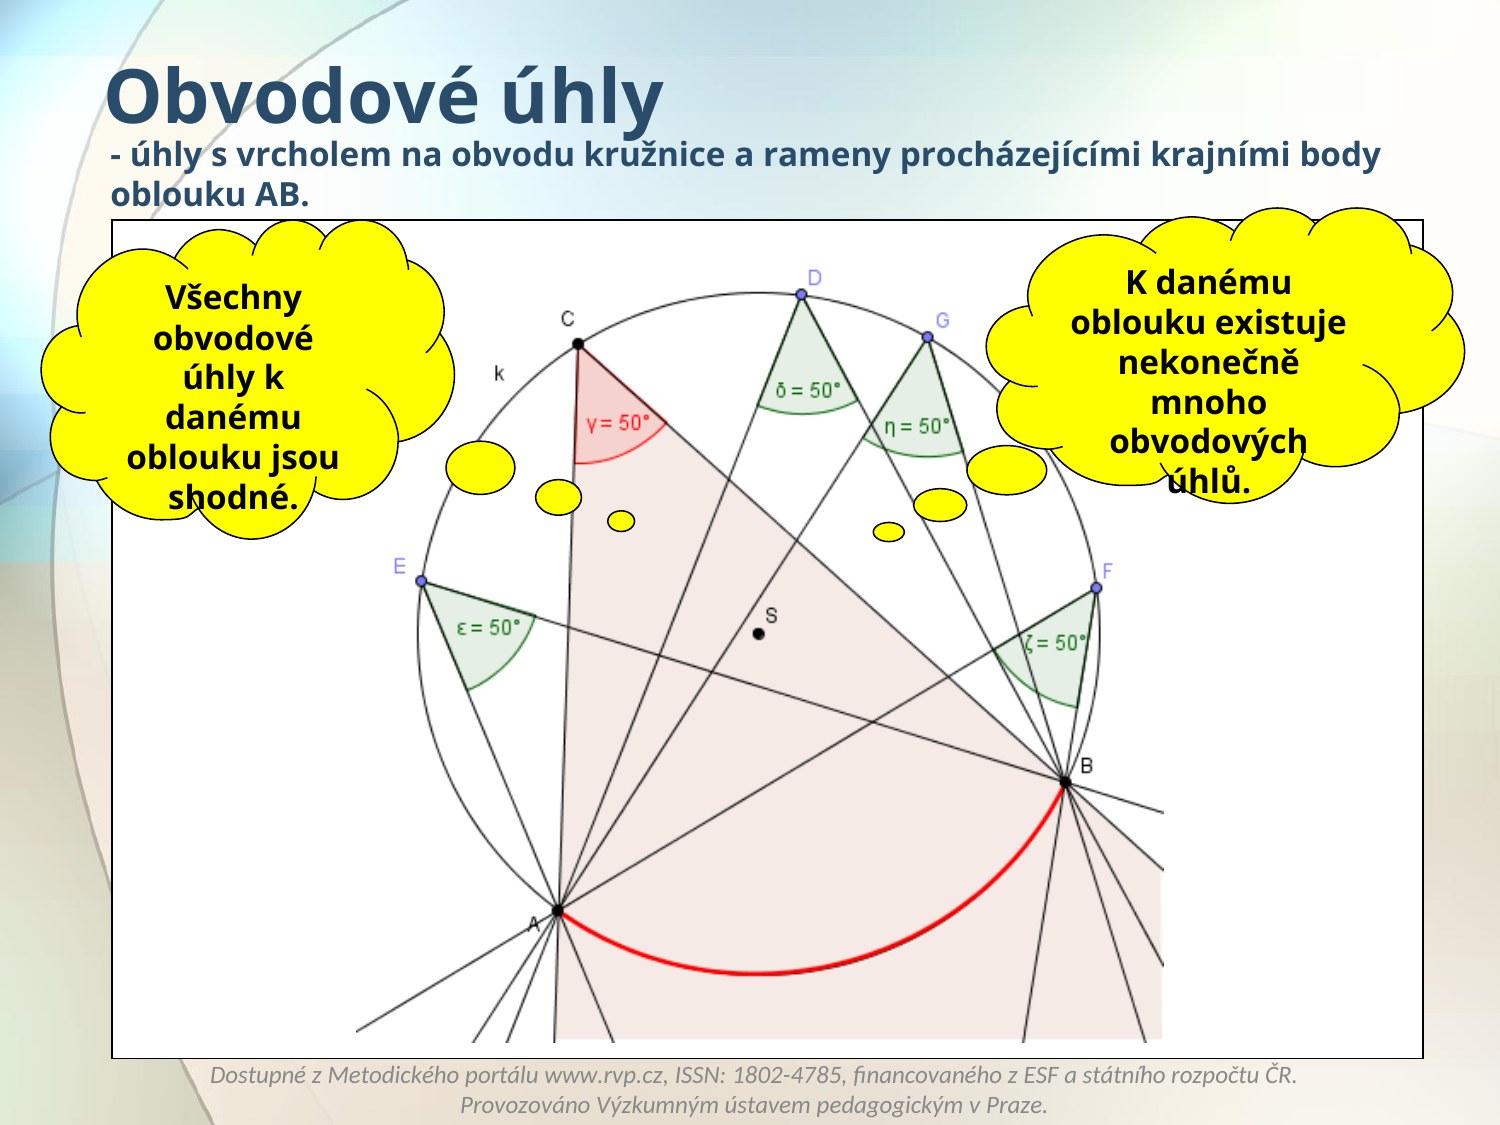

# Obvodové úhly
- úhly s vrcholem na obvodu kružnice a rameny procházejícími krajními body oblouku AB.
K danému oblouku existuje nekonečně mnoho obvodových úhlů.
Všechny obvodové úhly k danému oblouku jsou shodné.